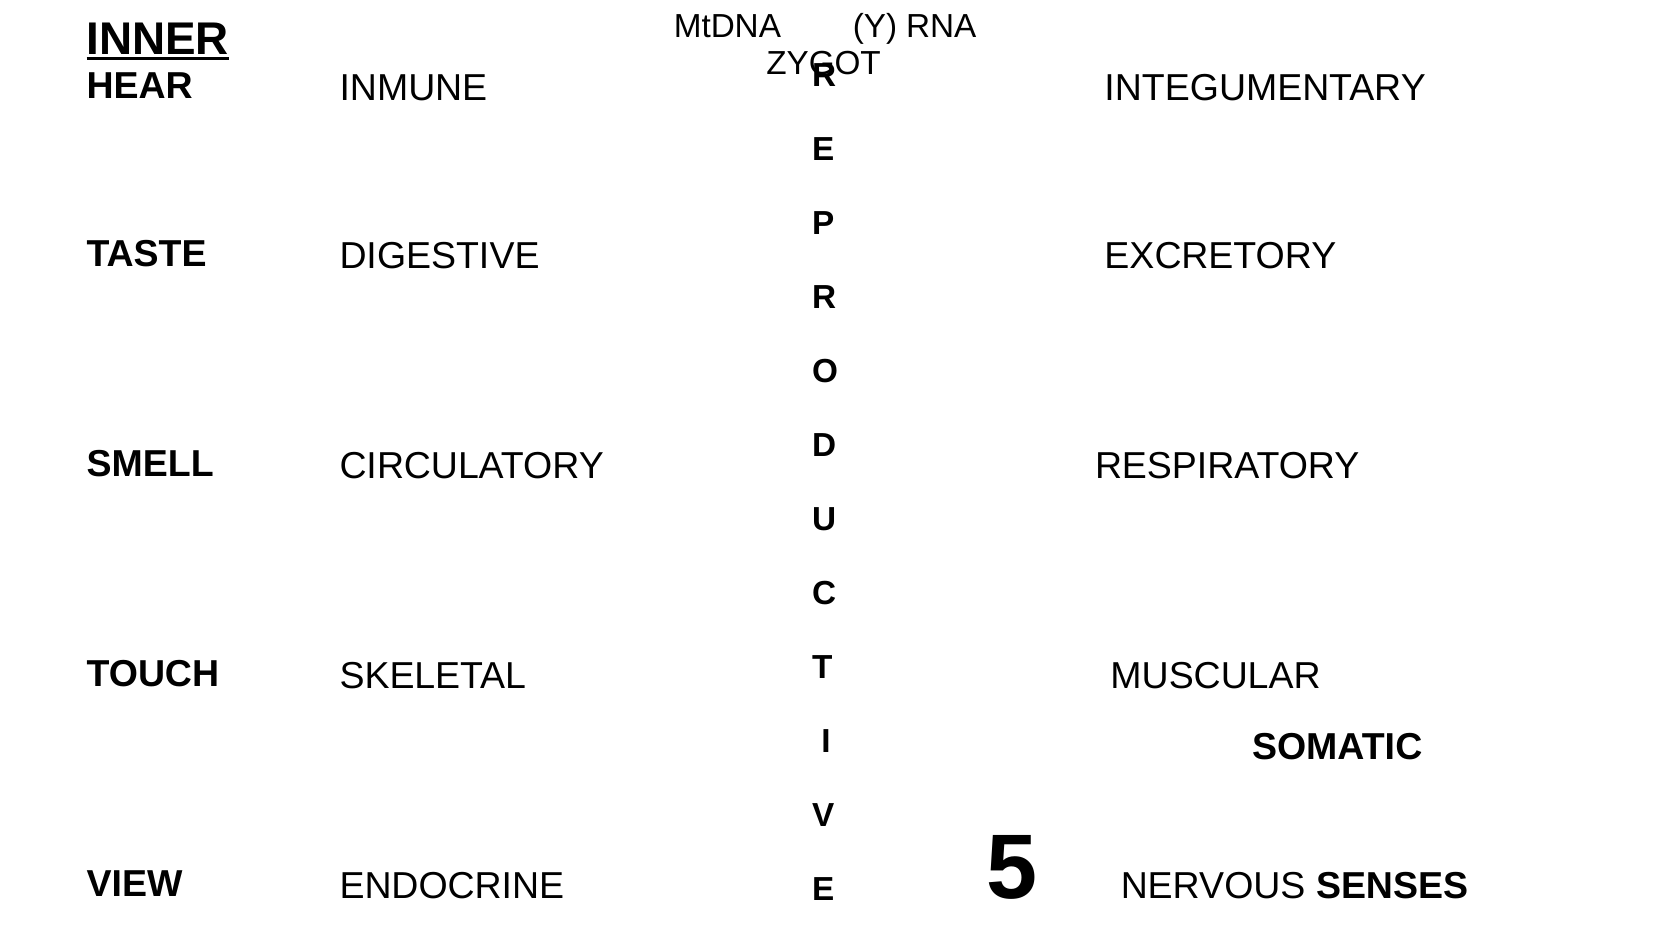

MtDNA (Y) RNA
 ZYGOT
INNER
HEAR
TASTE
SMELL
TOUCH
VIEW
R E P R O D U C T
 I V E
INMUNE INTEGUMENTARY
DIGESTIVE EXCRETORY
CIRCULATORY RESPIRATORY
SKELETAL MUSCULAR
ENDOCRINE NERVOUS SENSES
SOMATIC
5